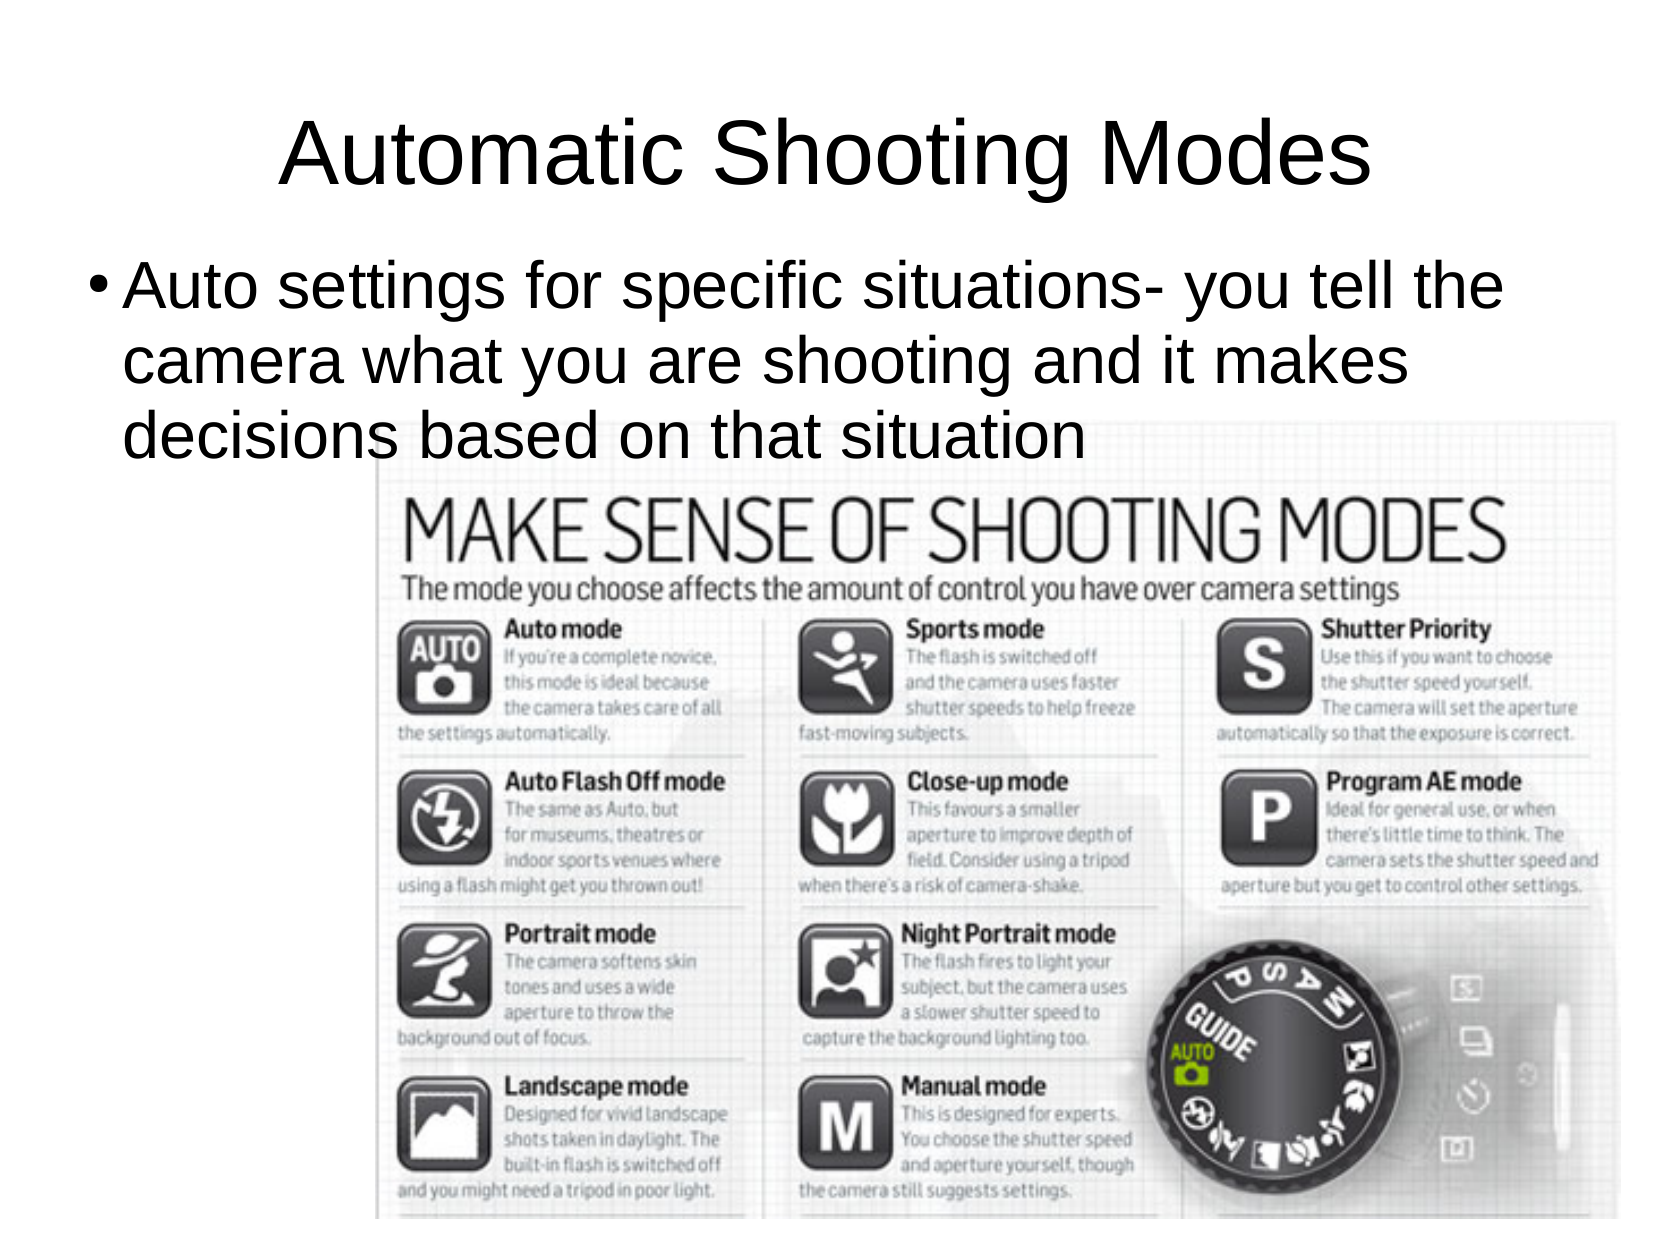

Auto settings for specific situations- you tell the camera what you are shooting and it makes decisions based on that situation
# Automatic Shooting Modes